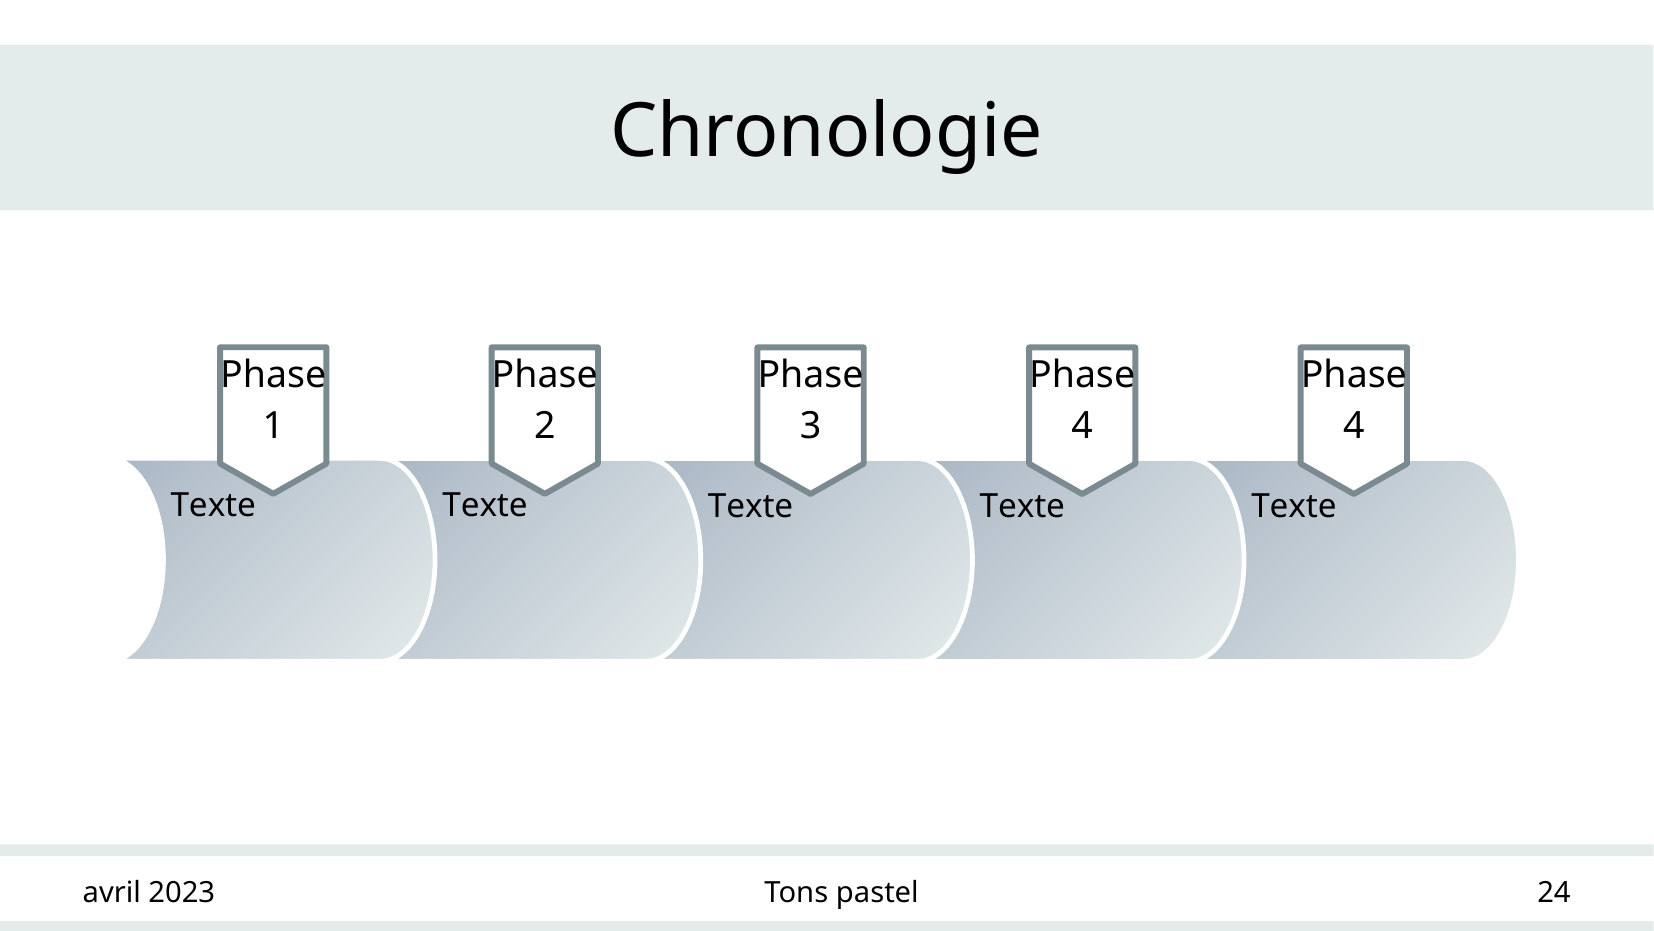

# Chronologie
Phase
1
Phase
2
Phase
3
Phase
4
Phase
4
Texte
Texte
Texte
Texte
Texte
avril 2023
Tons pastel
24